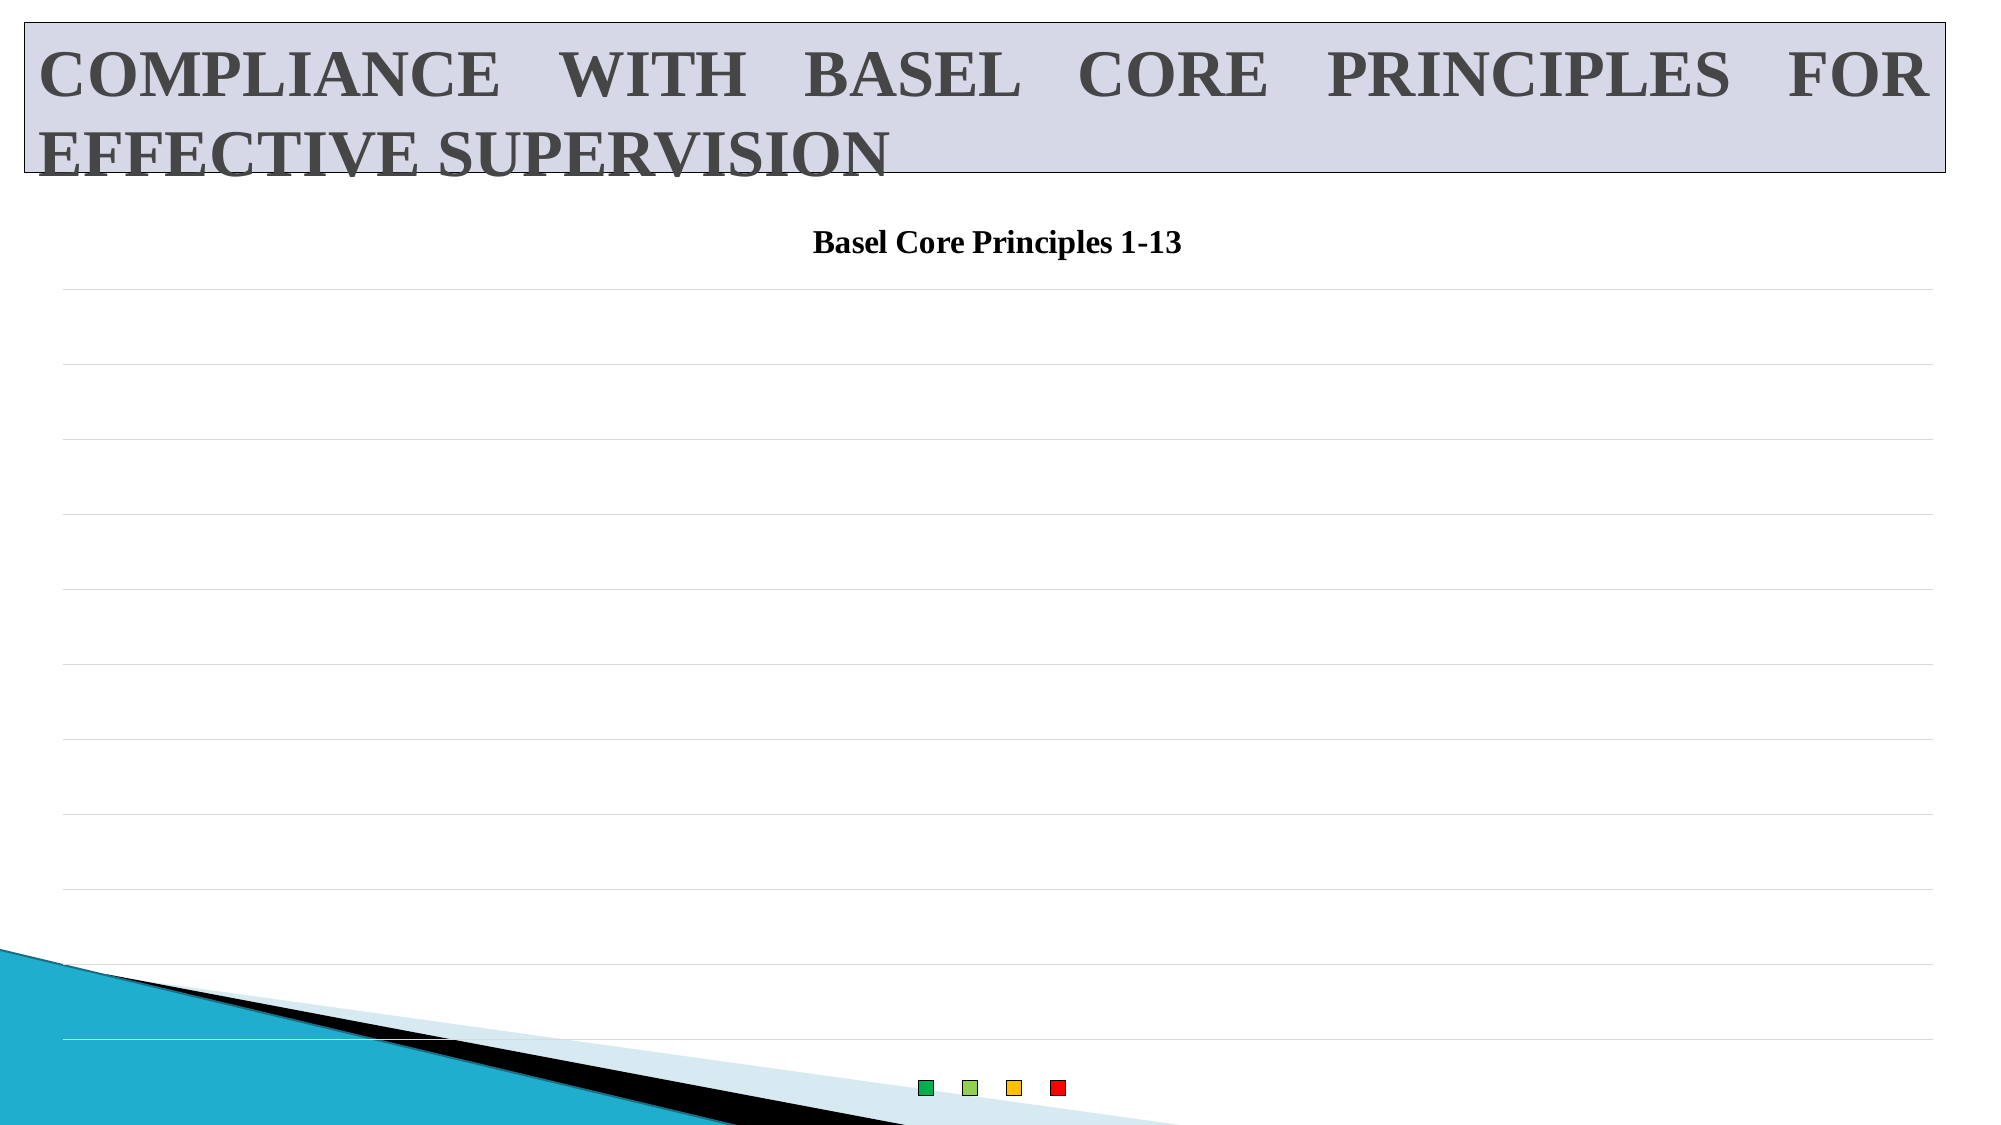

# COMPLIANCE WITH BASEL CORE PRINCIPLES FOR EFFECTIVE SUPERVISION
### Chart: Basel Core Principles 1-13
| Category | | | | |
|---|---|---|---|---|